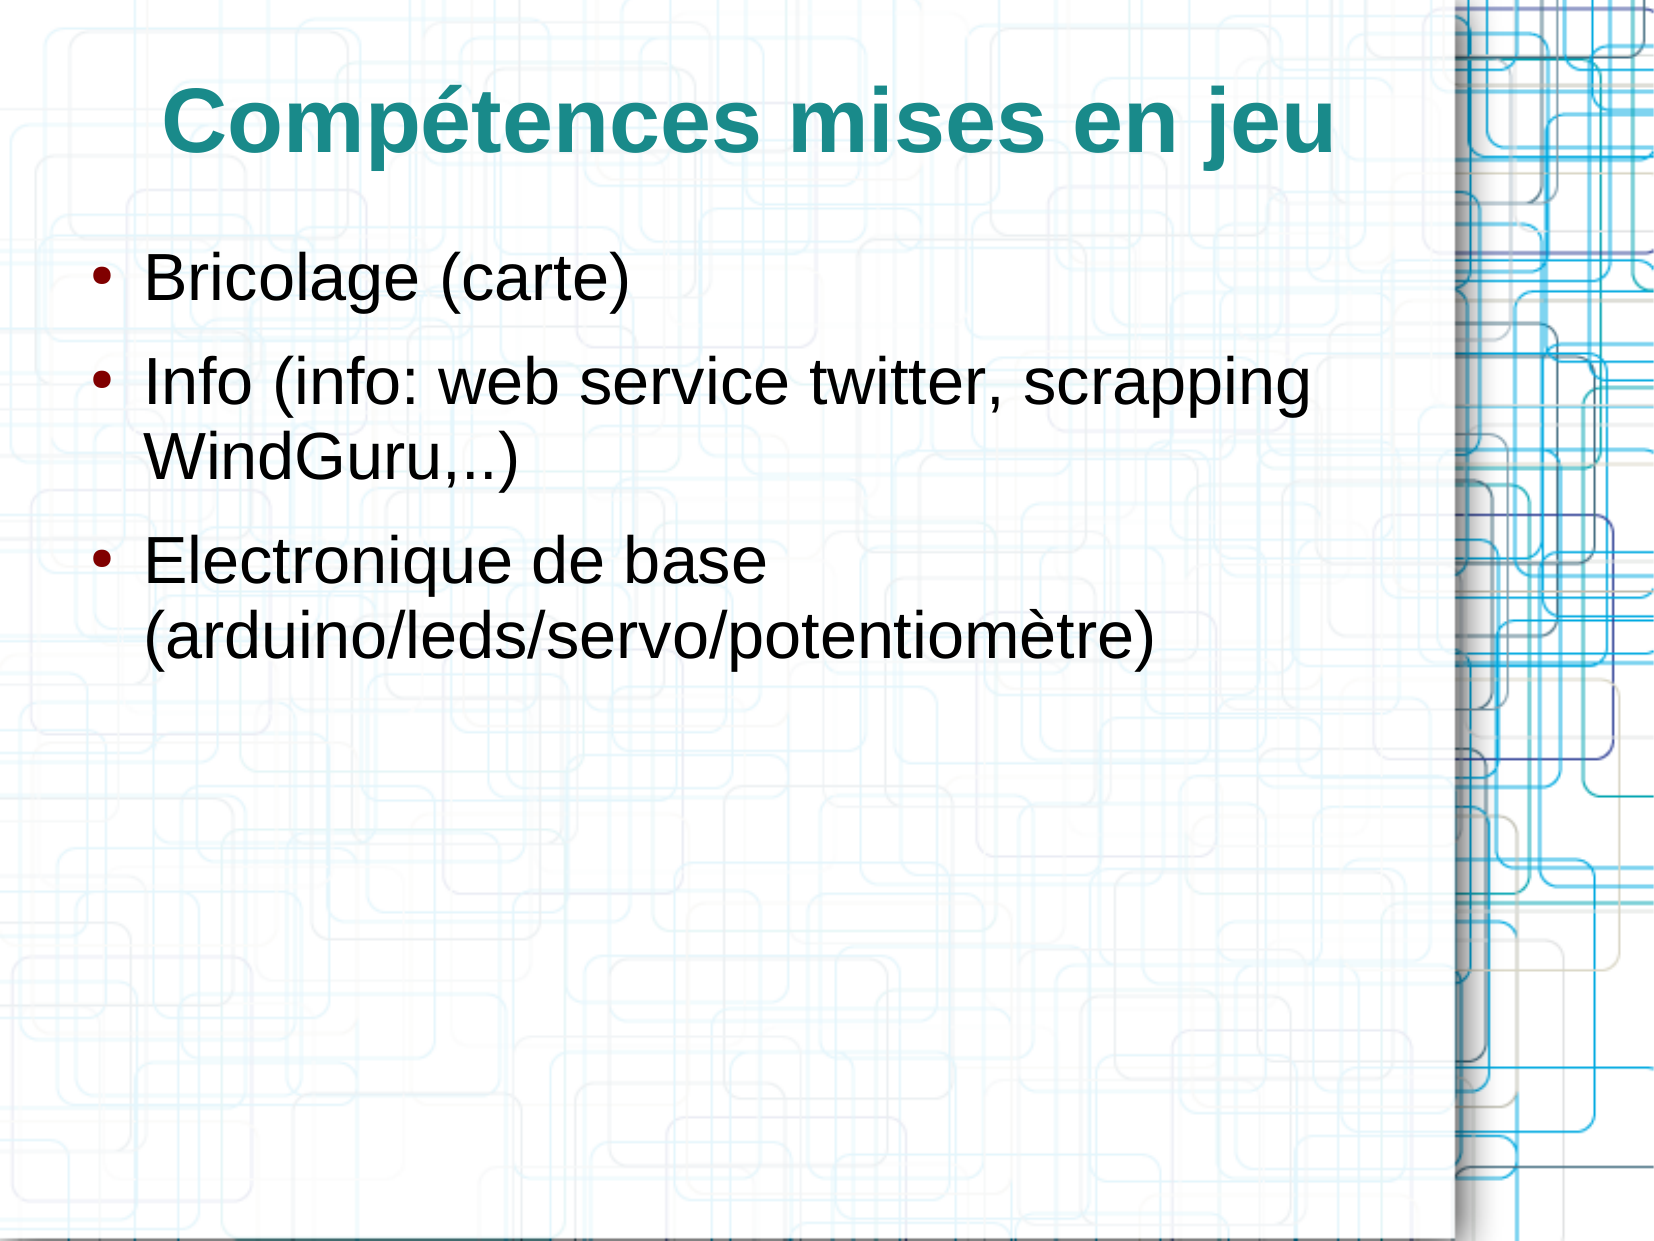

# Compétences mises en jeu
Bricolage (carte)
Info (info: web service twitter, scrapping WindGuru,..)
Electronique de base (arduino/leds/servo/potentiomètre)